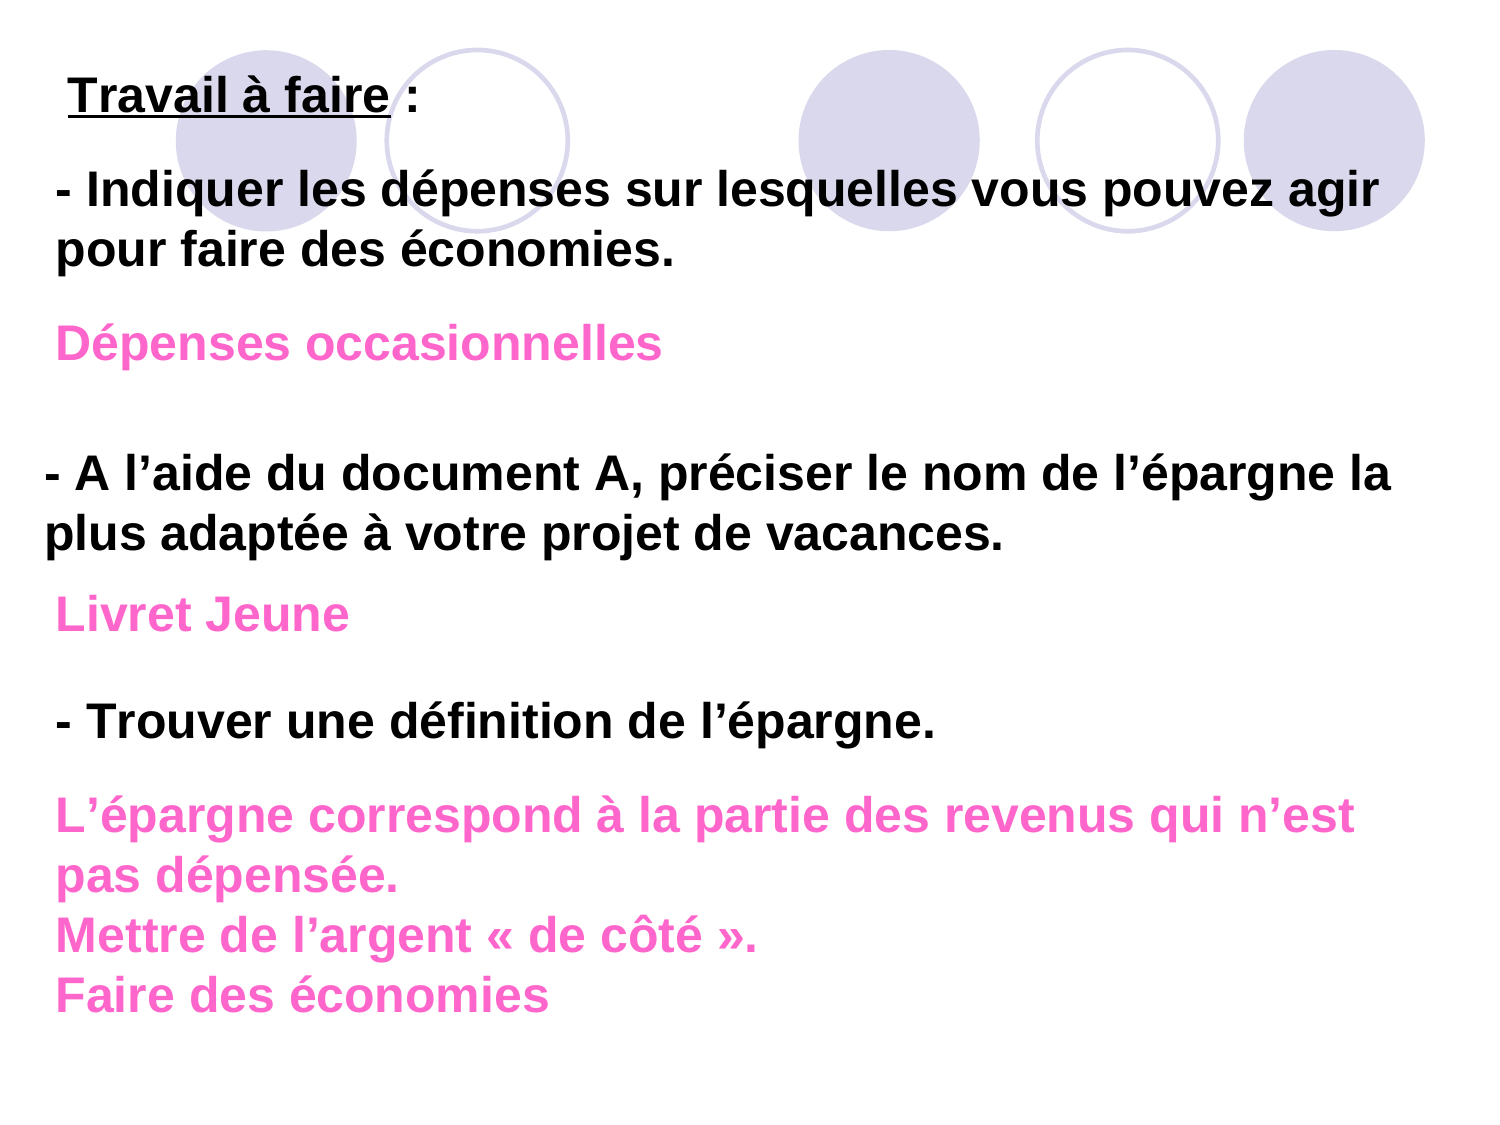

Travail à faire :
- Indiquer les dépenses sur lesquelles vous pouvez agir pour faire des économies.
Dépenses occasionnelles
- A l’aide du document A, préciser le nom de l’épargne la plus adaptée à votre projet de vacances.
Livret Jeune
- Trouver une définition de l’épargne.
L’épargne correspond à la partie des revenus qui n’est pas dépensée.
Mettre de l’argent « de côté ».
Faire des économies